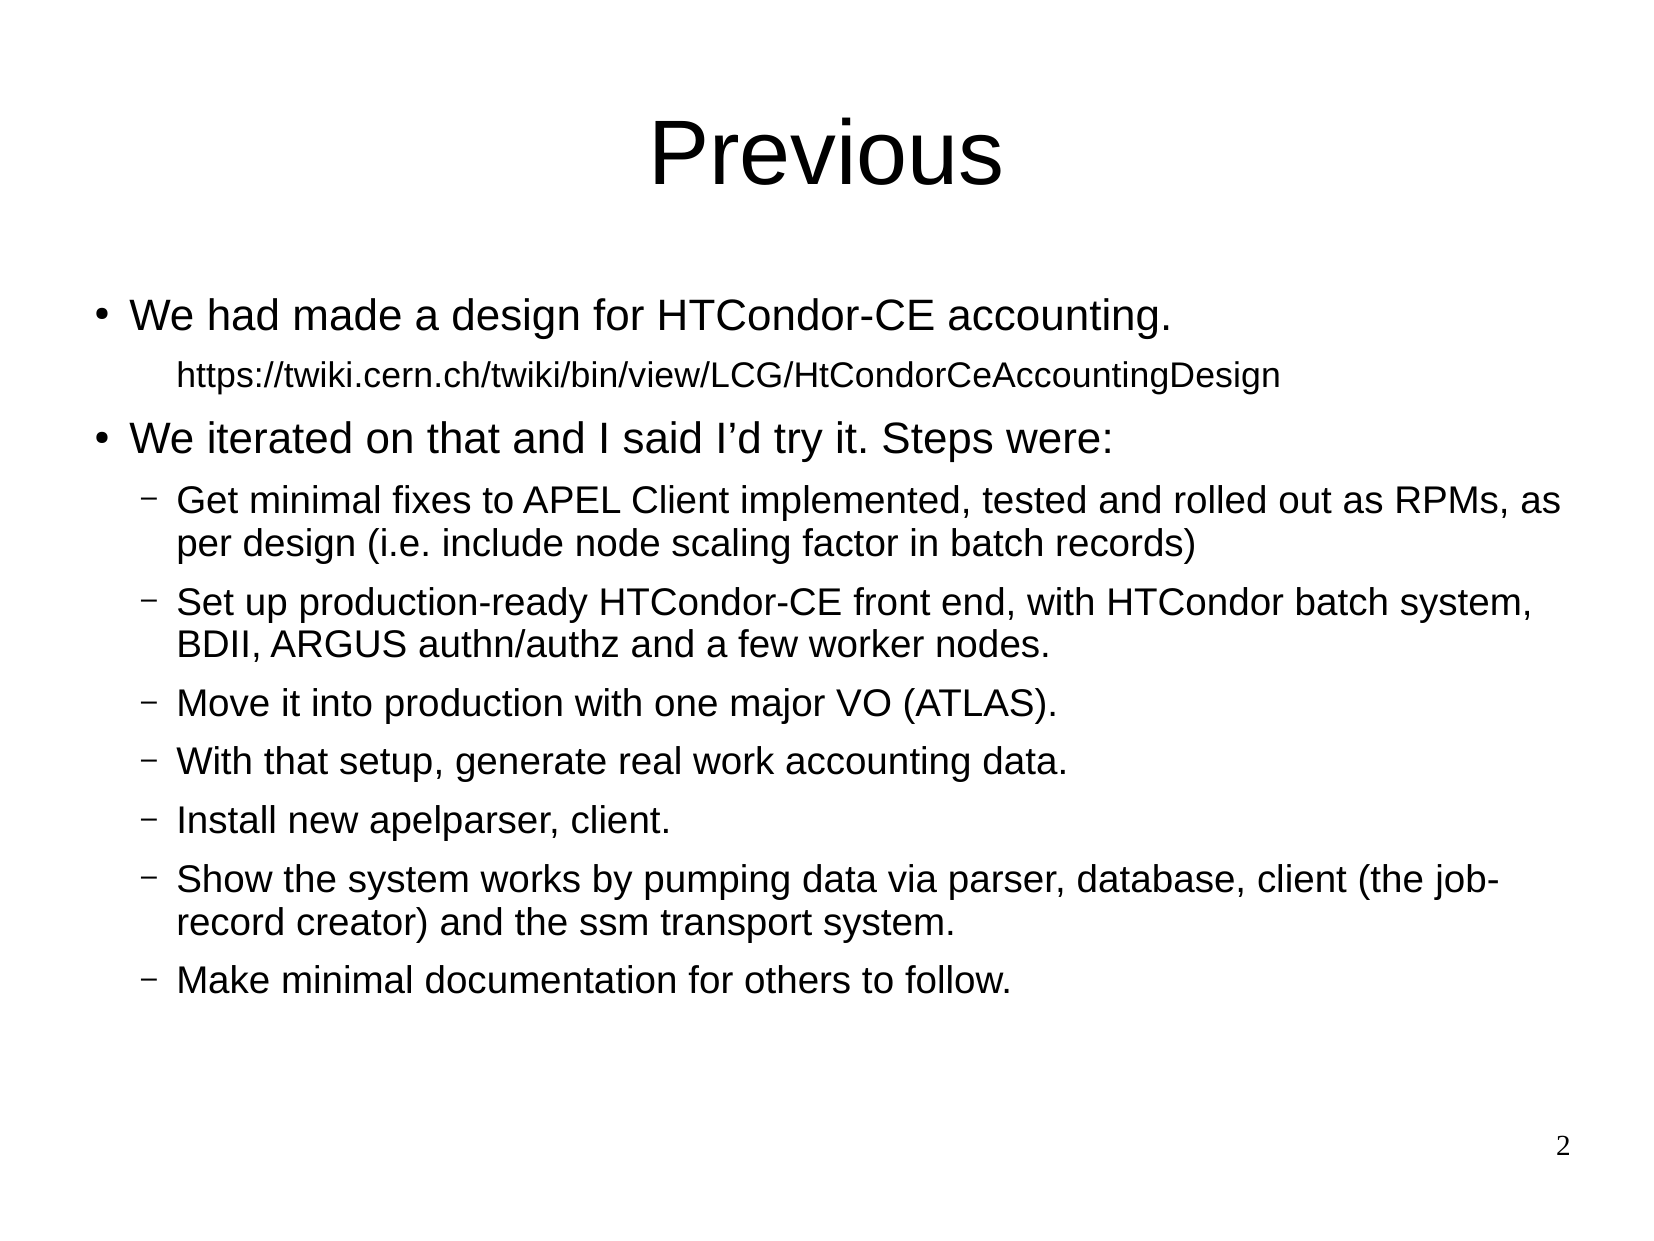

# Previous
We had made a design for HTCondor-CE accounting.
https://twiki.cern.ch/twiki/bin/view/LCG/HtCondorCeAccountingDesign
We iterated on that and I said I’d try it. Steps were:
Get minimal fixes to APEL Client implemented, tested and rolled out as RPMs, as per design (i.e. include node scaling factor in batch records)
Set up production-ready HTCondor-CE front end, with HTCondor batch system, BDII, ARGUS authn/authz and a few worker nodes.
Move it into production with one major VO (ATLAS).
With that setup, generate real work accounting data.
Install new apelparser, client.
Show the system works by pumping data via parser, database, client (the job-record creator) and the ssm transport system.
Make minimal documentation for others to follow.
2